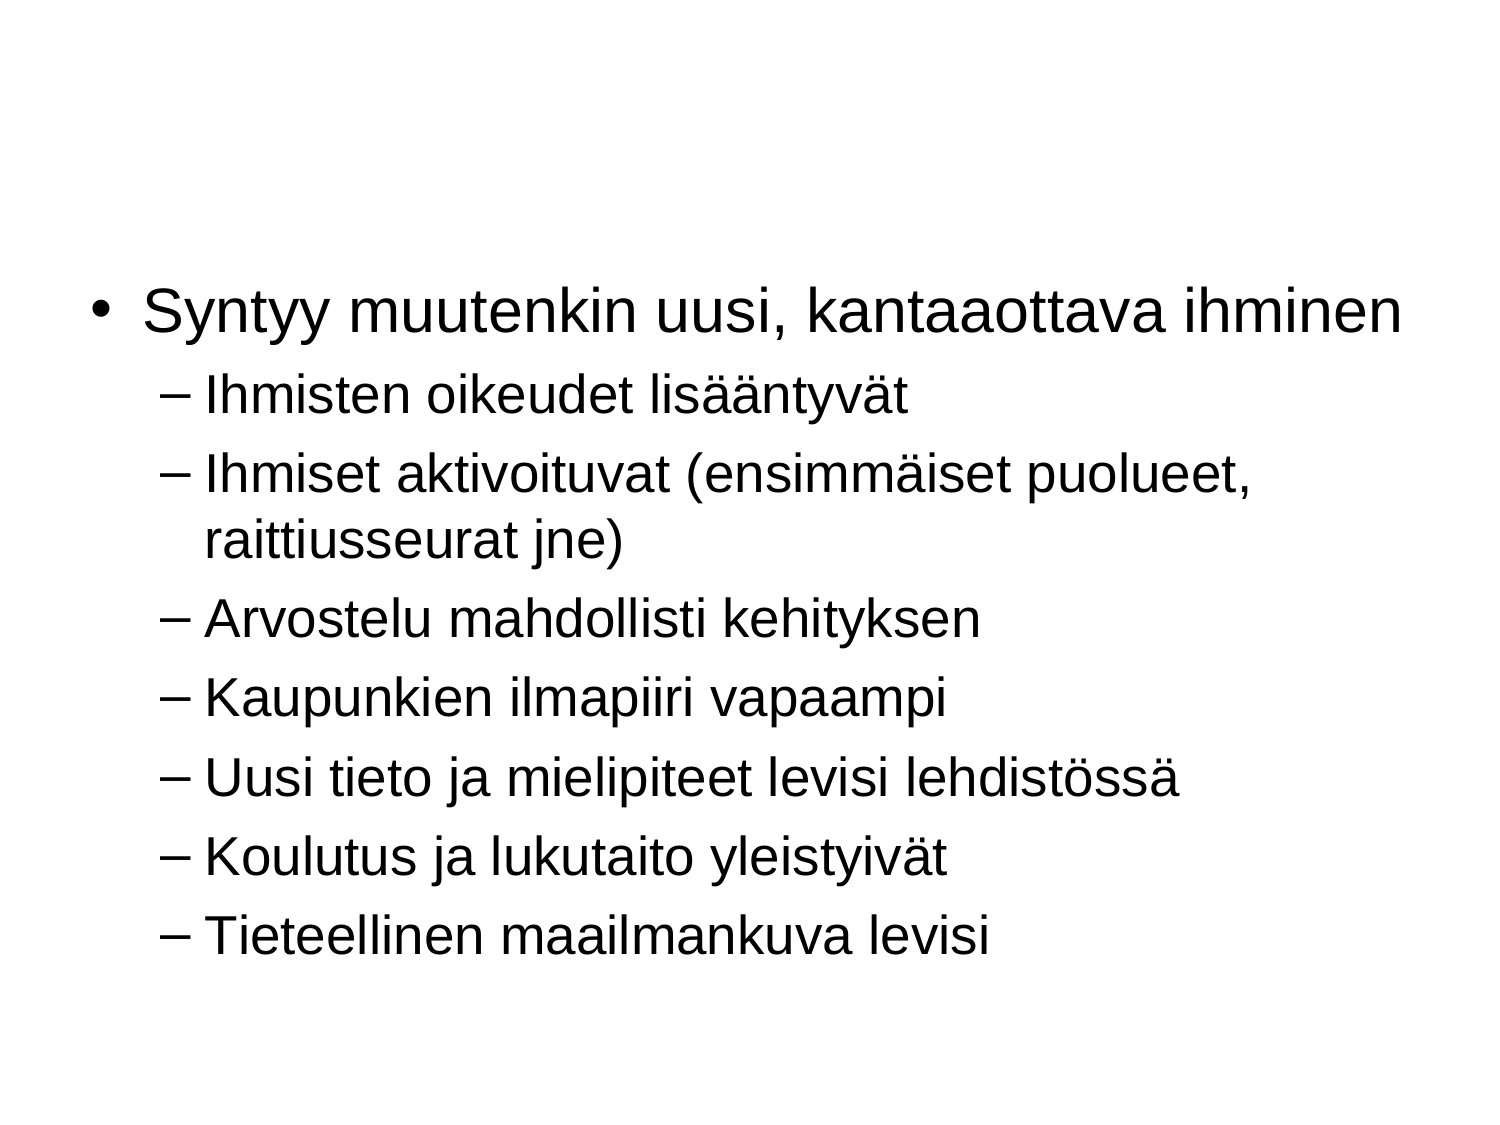

#
Syntyy muutenkin uusi, kantaaottava ihminen
Ihmisten oikeudet lisääntyvät
Ihmiset aktivoituvat (ensimmäiset puolueet, raittiusseurat jne)
Arvostelu mahdollisti kehityksen
Kaupunkien ilmapiiri vapaampi
Uusi tieto ja mielipiteet levisi lehdistössä
Koulutus ja lukutaito yleistyivät
Tieteellinen maailmankuva levisi